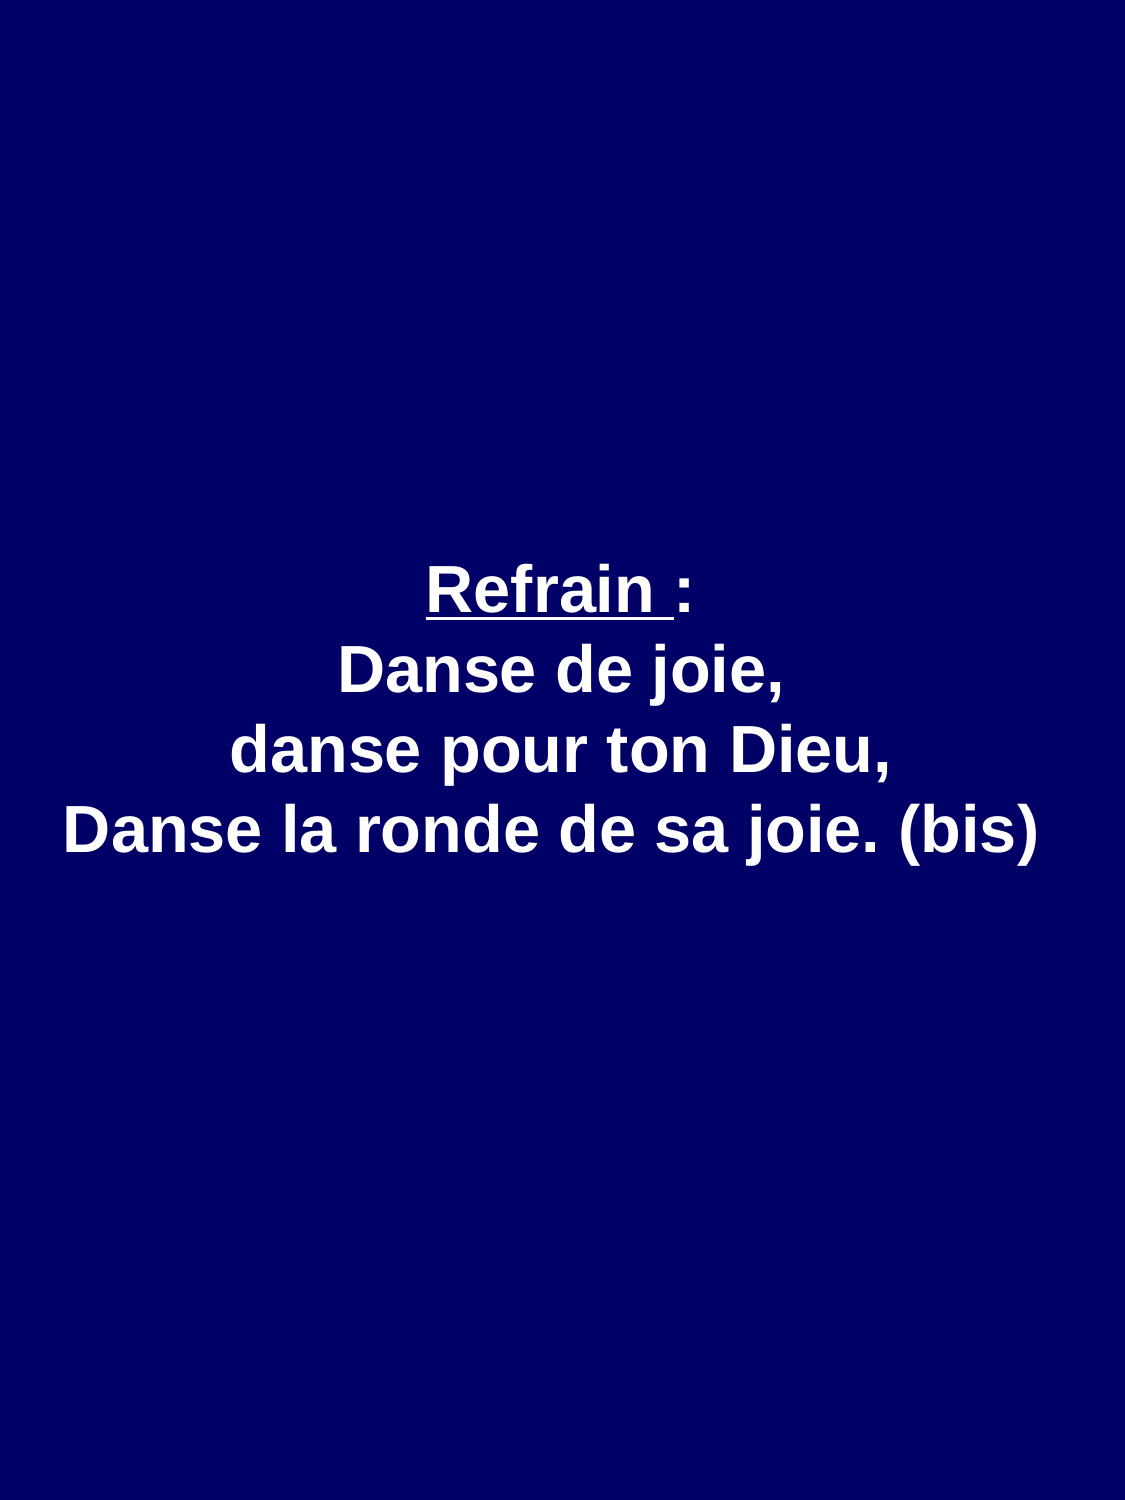

Refrain :
Danse de joie,
danse pour ton Dieu,
Danse la ronde de sa joie. (bis)